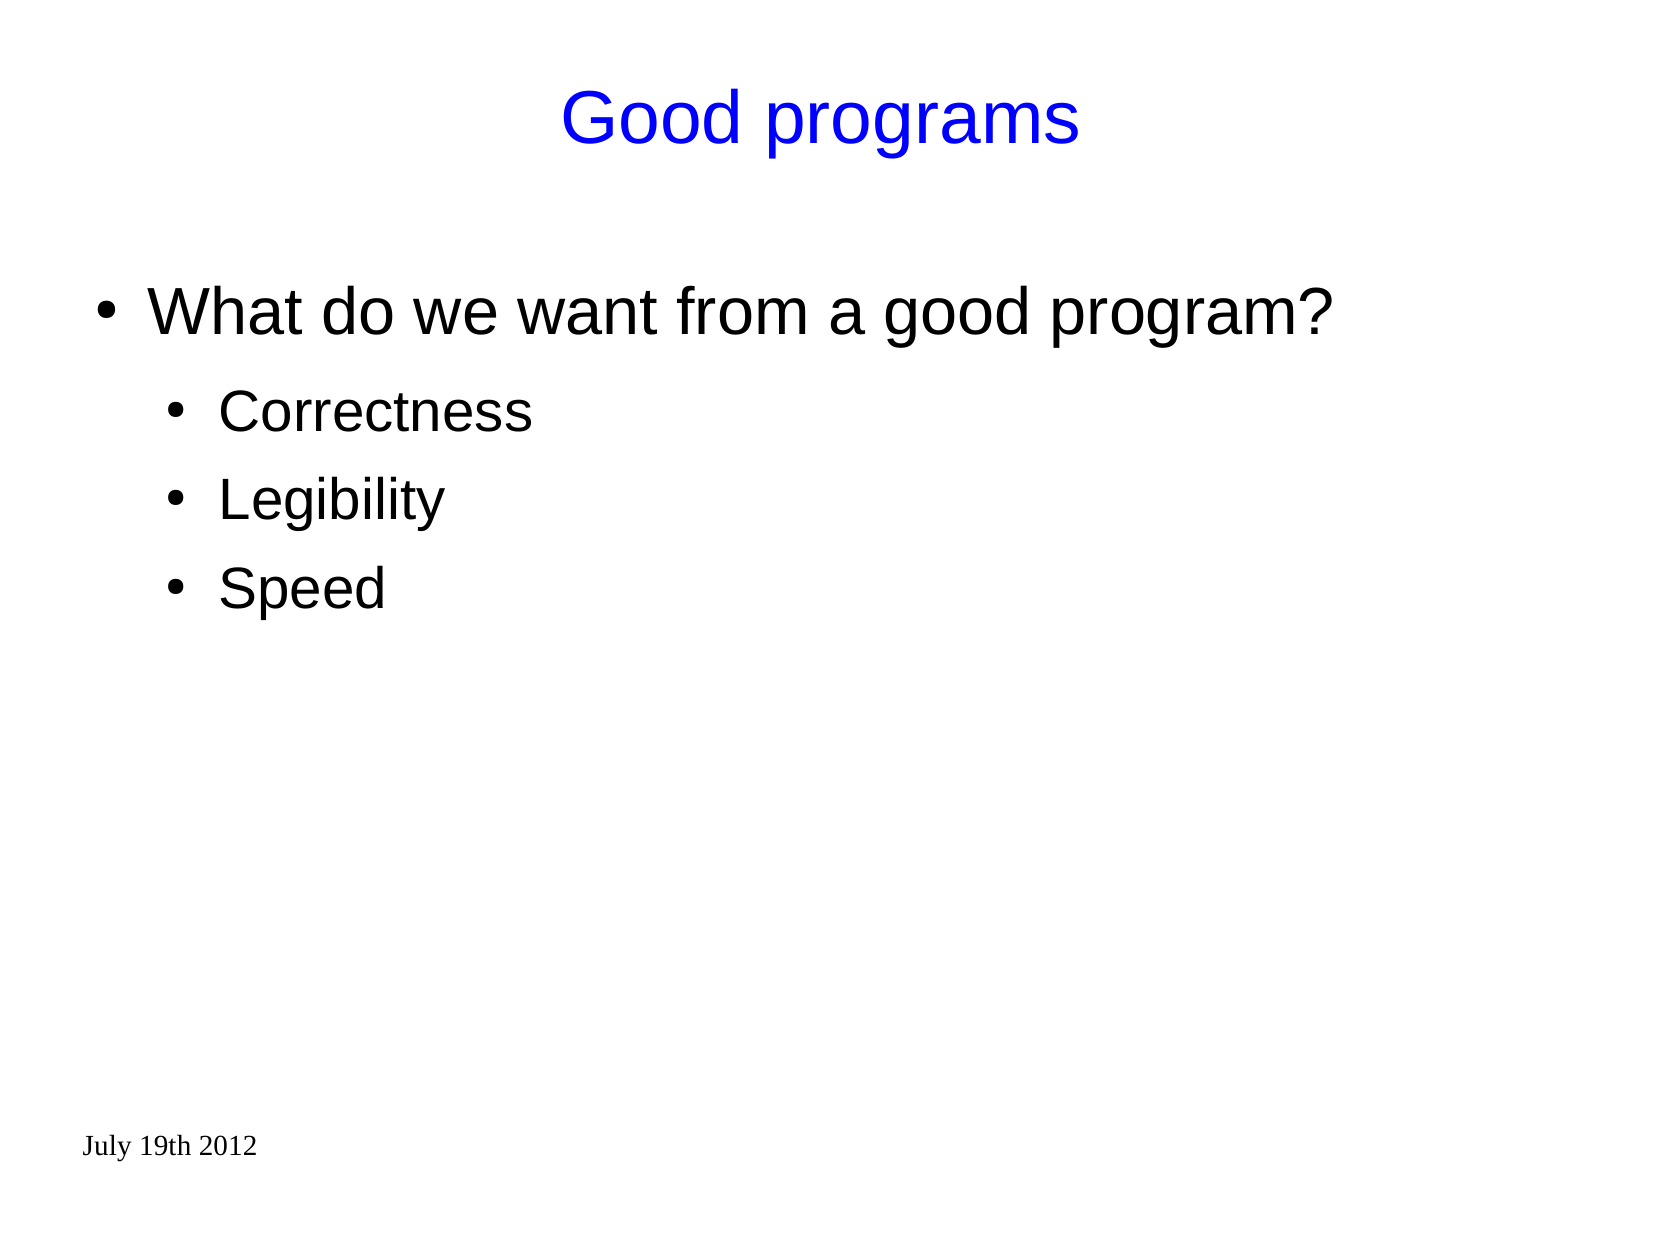

# Good programs
What do we want from a good program?
Correctness
Legibility
Speed
July 19th 2012